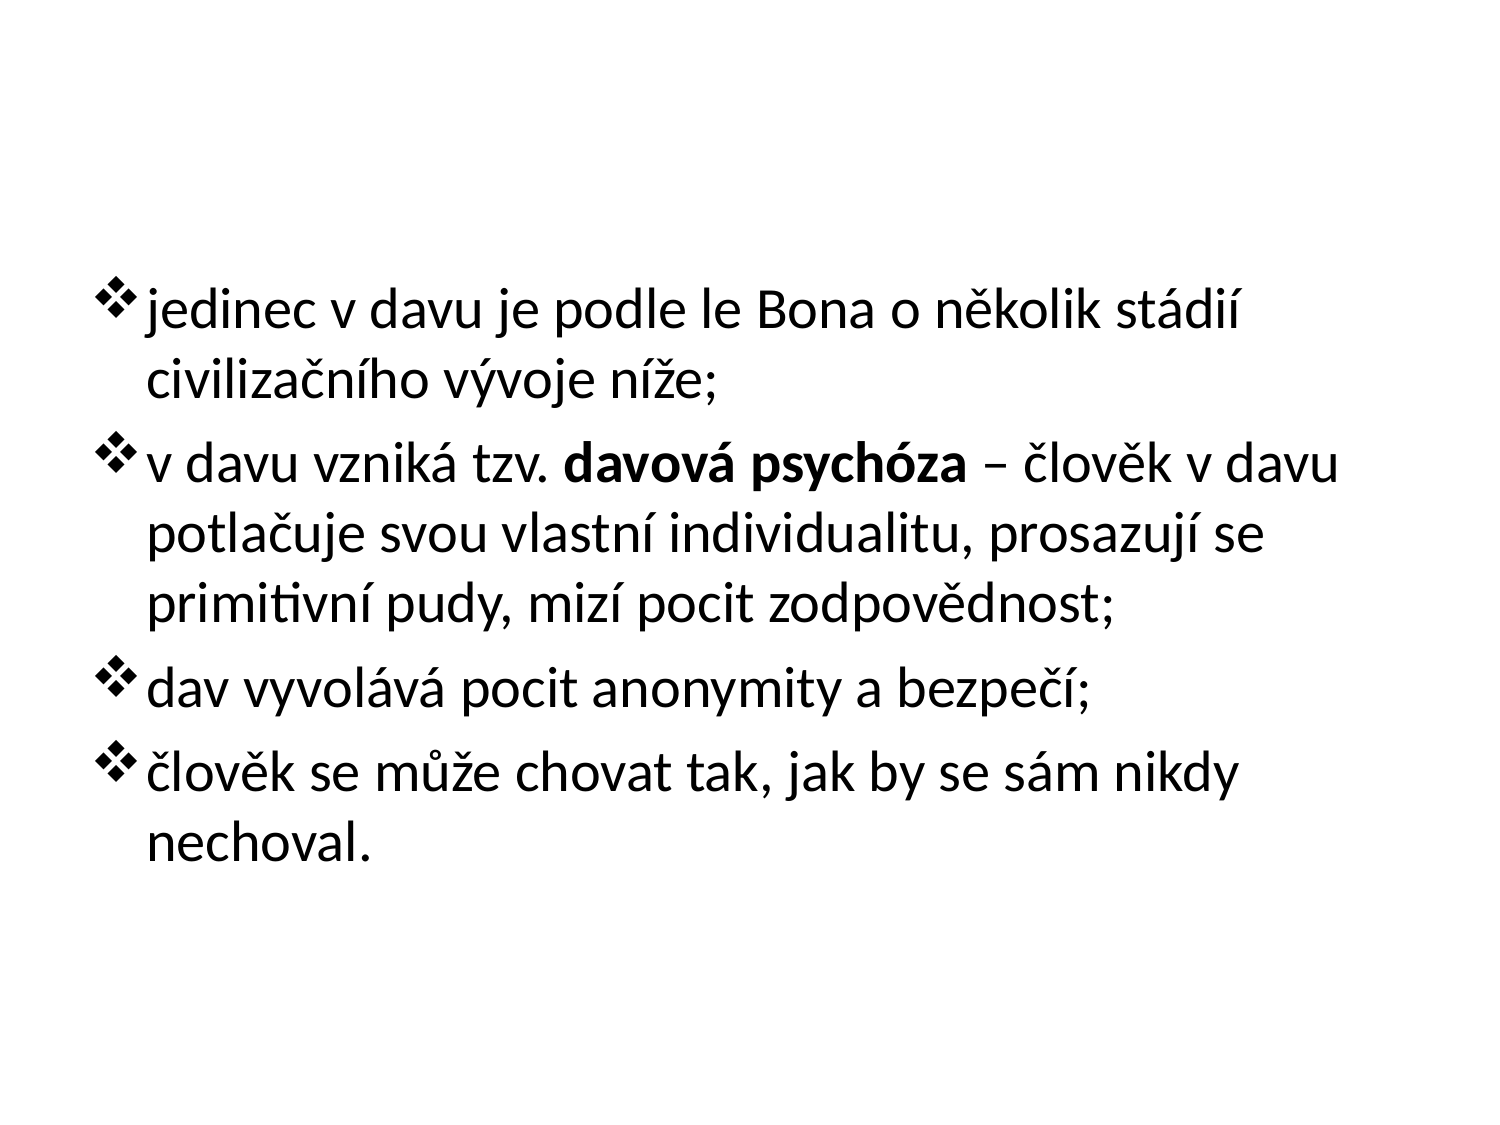

#
jedinec v davu je podle le Bona o několik stádií civilizačního vývoje níže;
v davu vzniká tzv. davová psychóza – člověk v davu potlačuje svou vlastní individualitu, prosazují se primitivní pudy, mizí pocit zodpovědnost;
dav vyvolává pocit anonymity a bezpečí;
člověk se může chovat tak, jak by se sám nikdy nechoval.